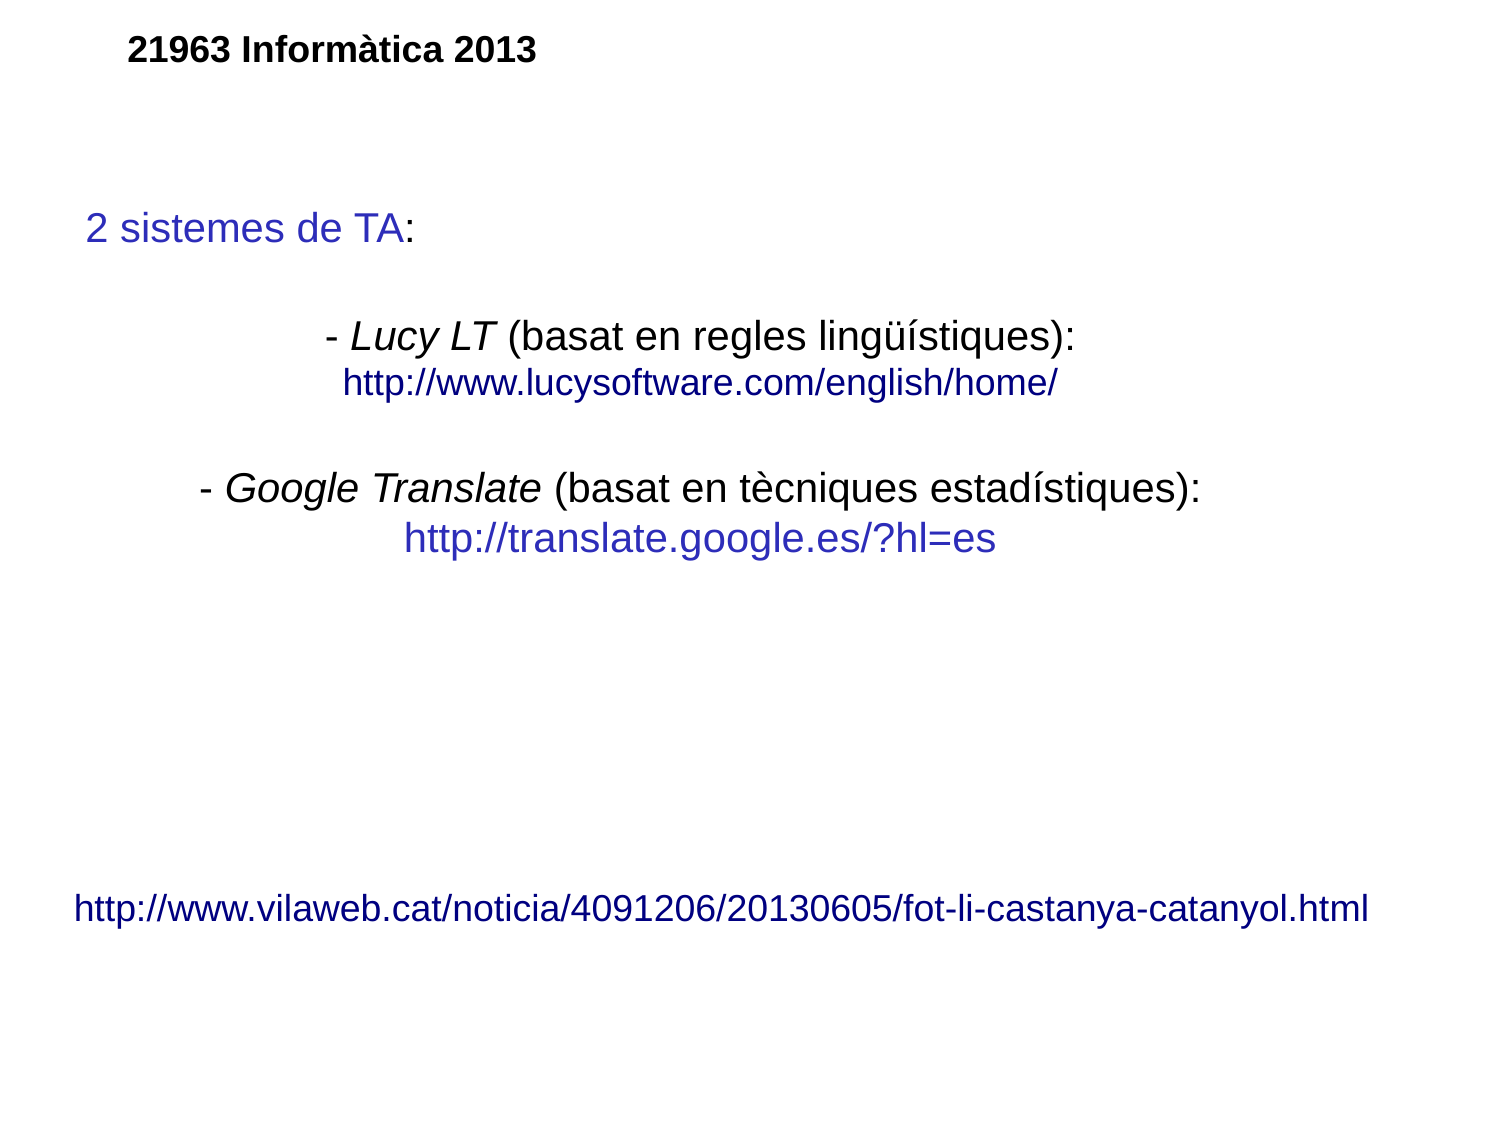

21963 Informàtica 2013
2 sistemes de TA:
- Lucy LT (basat en regles lingüístiques):
http://www.lucysoftware.com/english/home/
- Google Translate (basat en tècniques estadístiques):
http://translate.google.es/?hl=es
http://www.vilaweb.cat/noticia/4091206/20130605/fot-li-castanya-catanyol.html